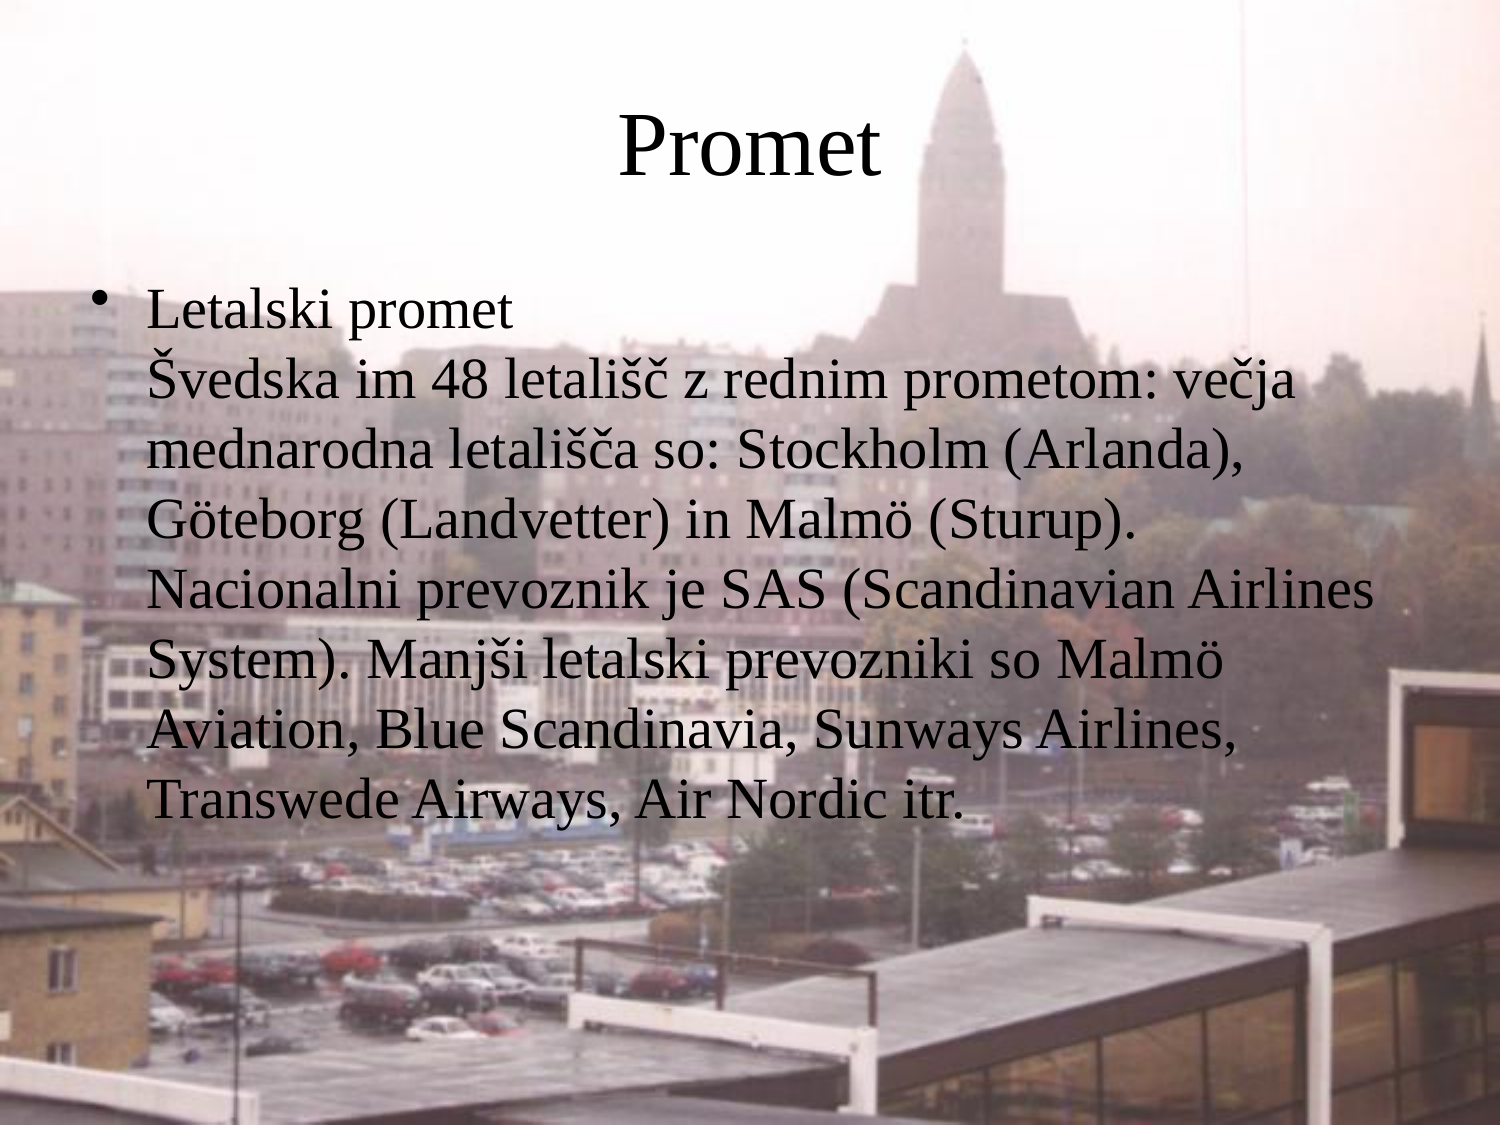

# Promet
Letalski promet
Švedska im 48 letališč z rednim prometom: večja mednarodna letališča so: Stockholm (Arlanda), Göteborg (Landvetter) in Malmö (Sturup).
Nacionalni prevoznik je SAS (Scandinavian Airlines System). Manjši letalski prevozniki so Malmö Aviation, Blue Scandinavia, Sunways Airlines, Transwede Airways, Air Nordic itr.